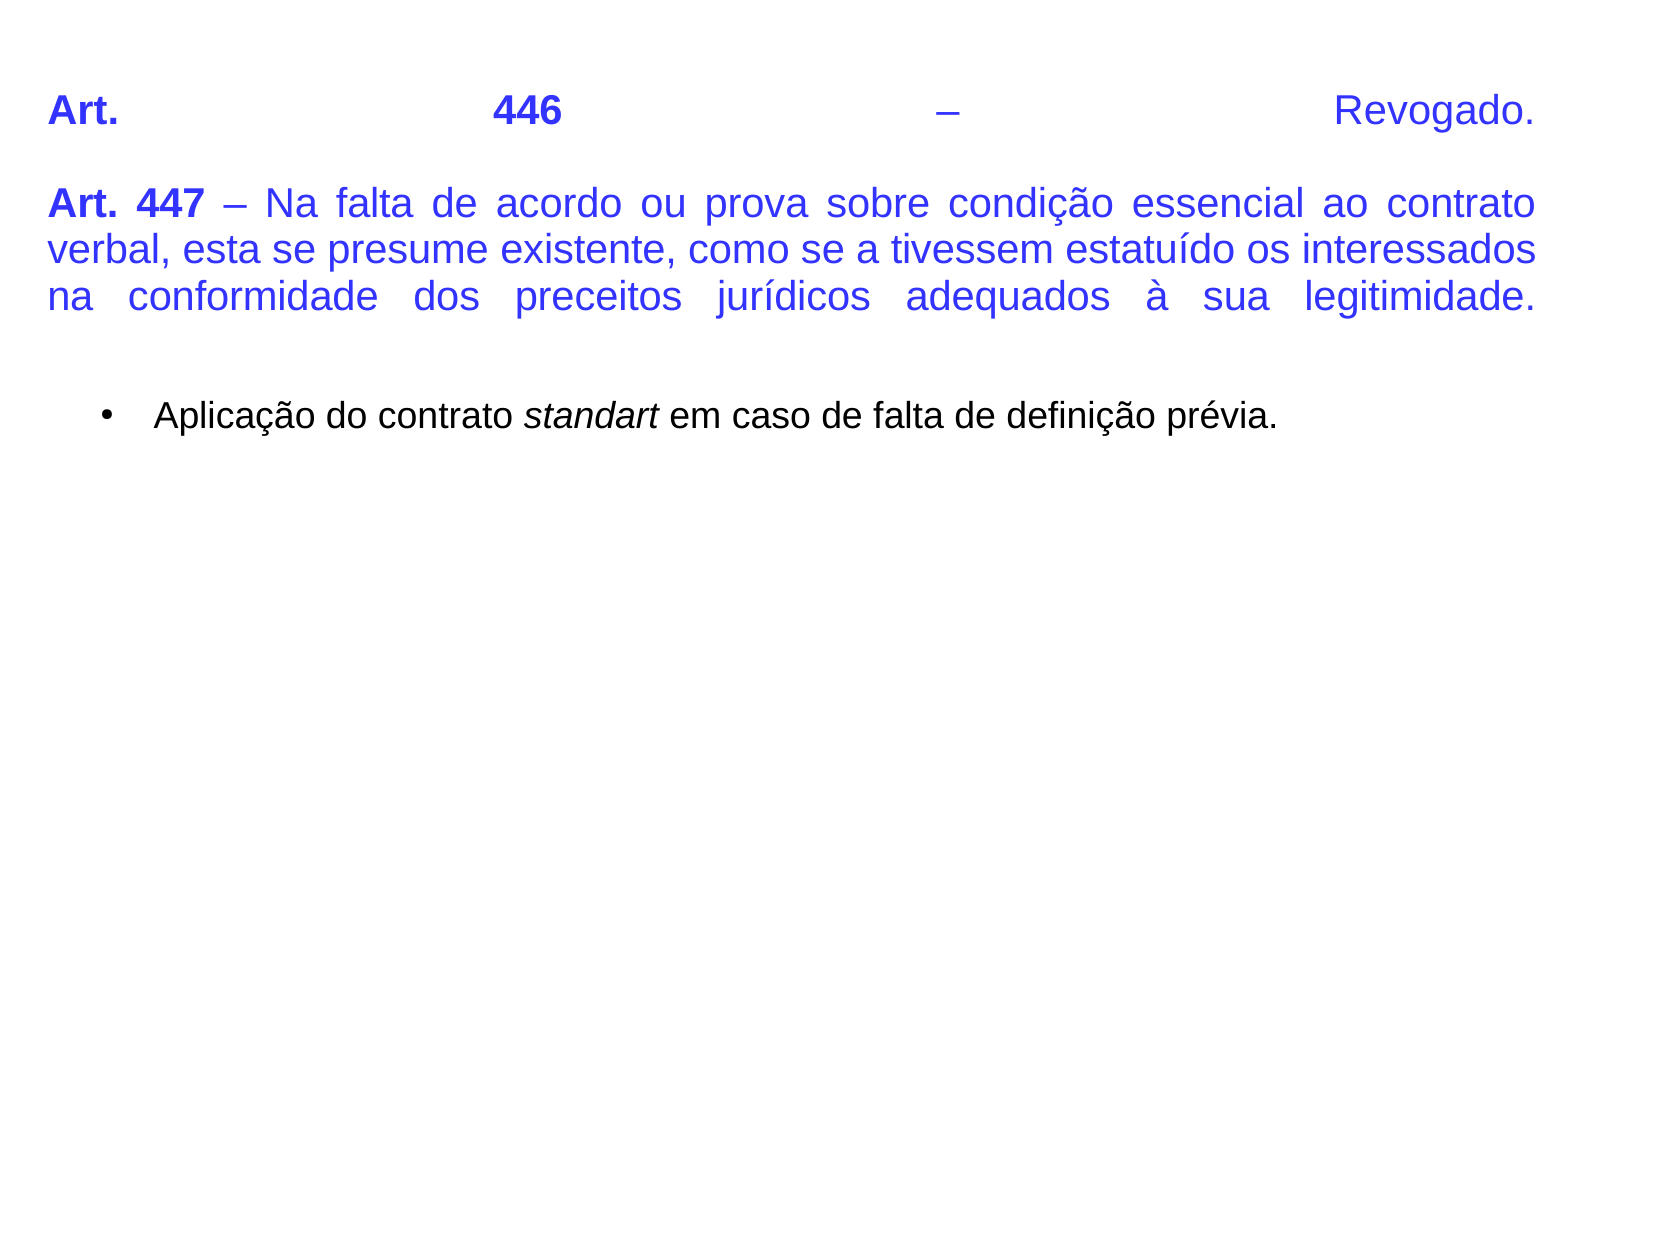

# Art. 446 – Revogado. Art. 447 – Na falta de acordo ou prova sobre condição essencial ao contrato verbal, esta se presume existente, como se a tivessem estatuído os interessados na conformidade dos preceitos jurídicos adequados à sua legitimidade.
Aplicação do contrato standart em caso de falta de definição prévia.